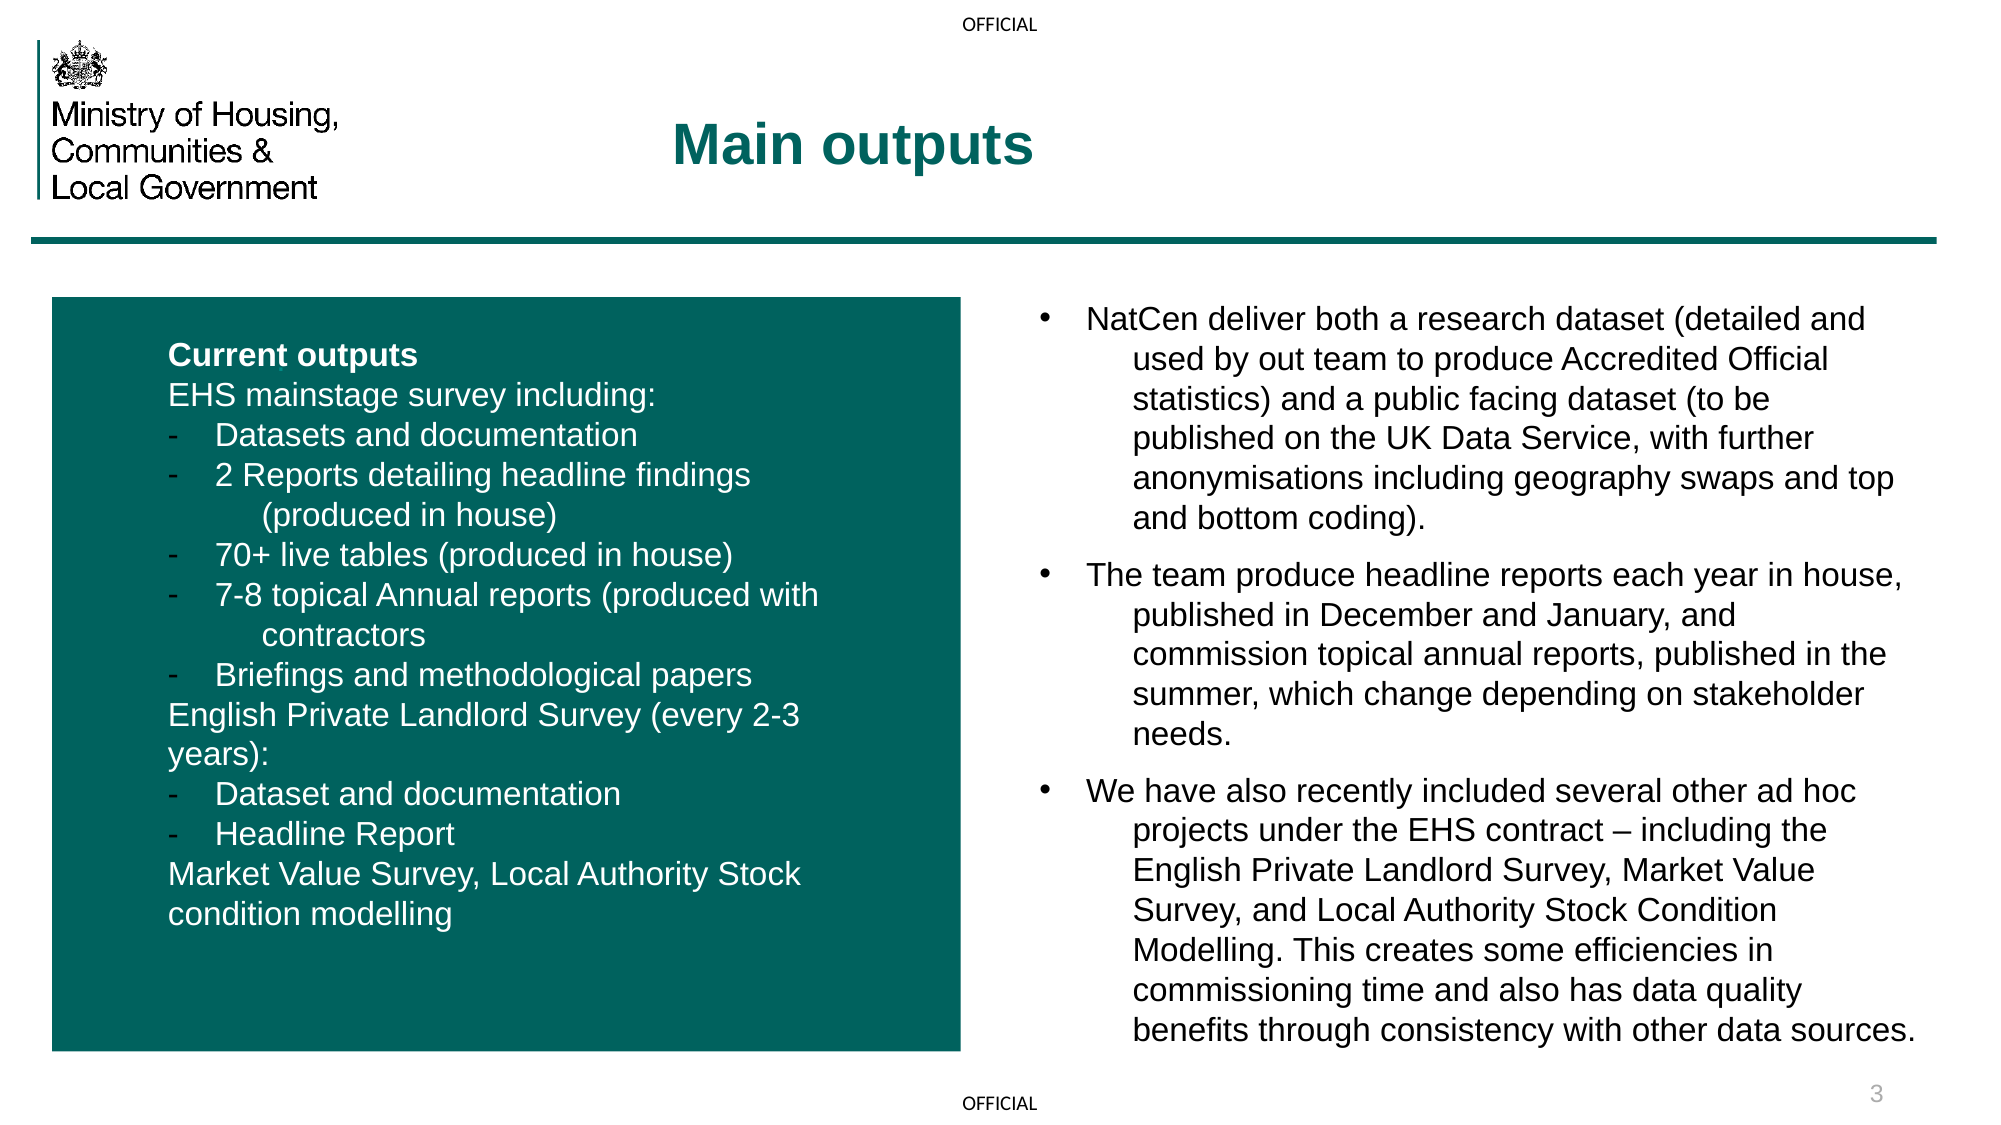

Main outputs
.
# NatCen deliver both a research dataset (detailed and used by out team to produce Accredited Official statistics) and a public facing dataset (to be published on the UK Data Service, with further anonymisations including geography swaps and top and bottom coding).
The team produce headline reports each year in house, published in December and January, and commission topical annual reports, published in the summer, which change depending on stakeholder needs.
We have also recently included several other ad hoc projects under the EHS contract – including the English Private Landlord Survey, Market Value Survey, and Local Authority Stock Condition Modelling. This creates some efficiencies in commissioning time and also has data quality benefits through consistency with other data sources.
Current outputs
EHS mainstage survey including:
Datasets and documentation
2 Reports detailing headline findings (produced in house)
70+ live tables (produced in house)
7-8 topical Annual reports (produced with contractors
Briefings and methodological papers
English Private Landlord Survey (every 2-3 years):
Dataset and documentation
Headline Report
Market Value Survey, Local Authority Stock condition modelling